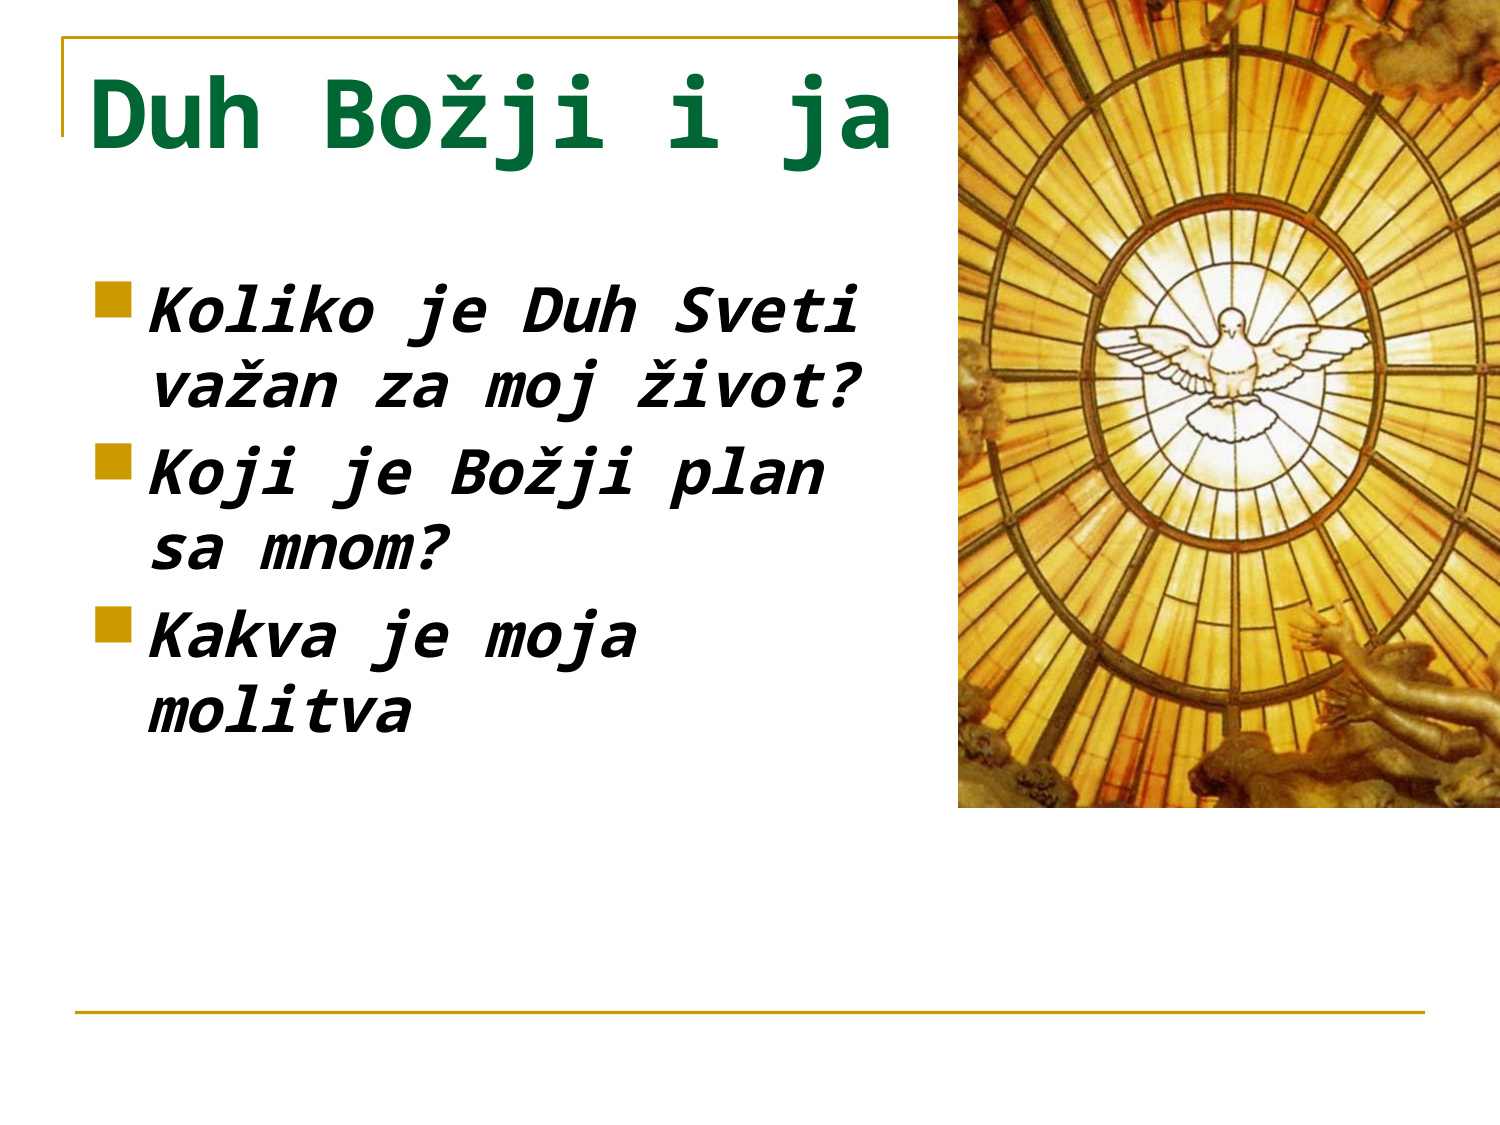

# Duh Božji i ja
Koliko je Duh Sveti važan za moj život?
Koji je Božji plan sa mnom?
Kakva je moja molitva